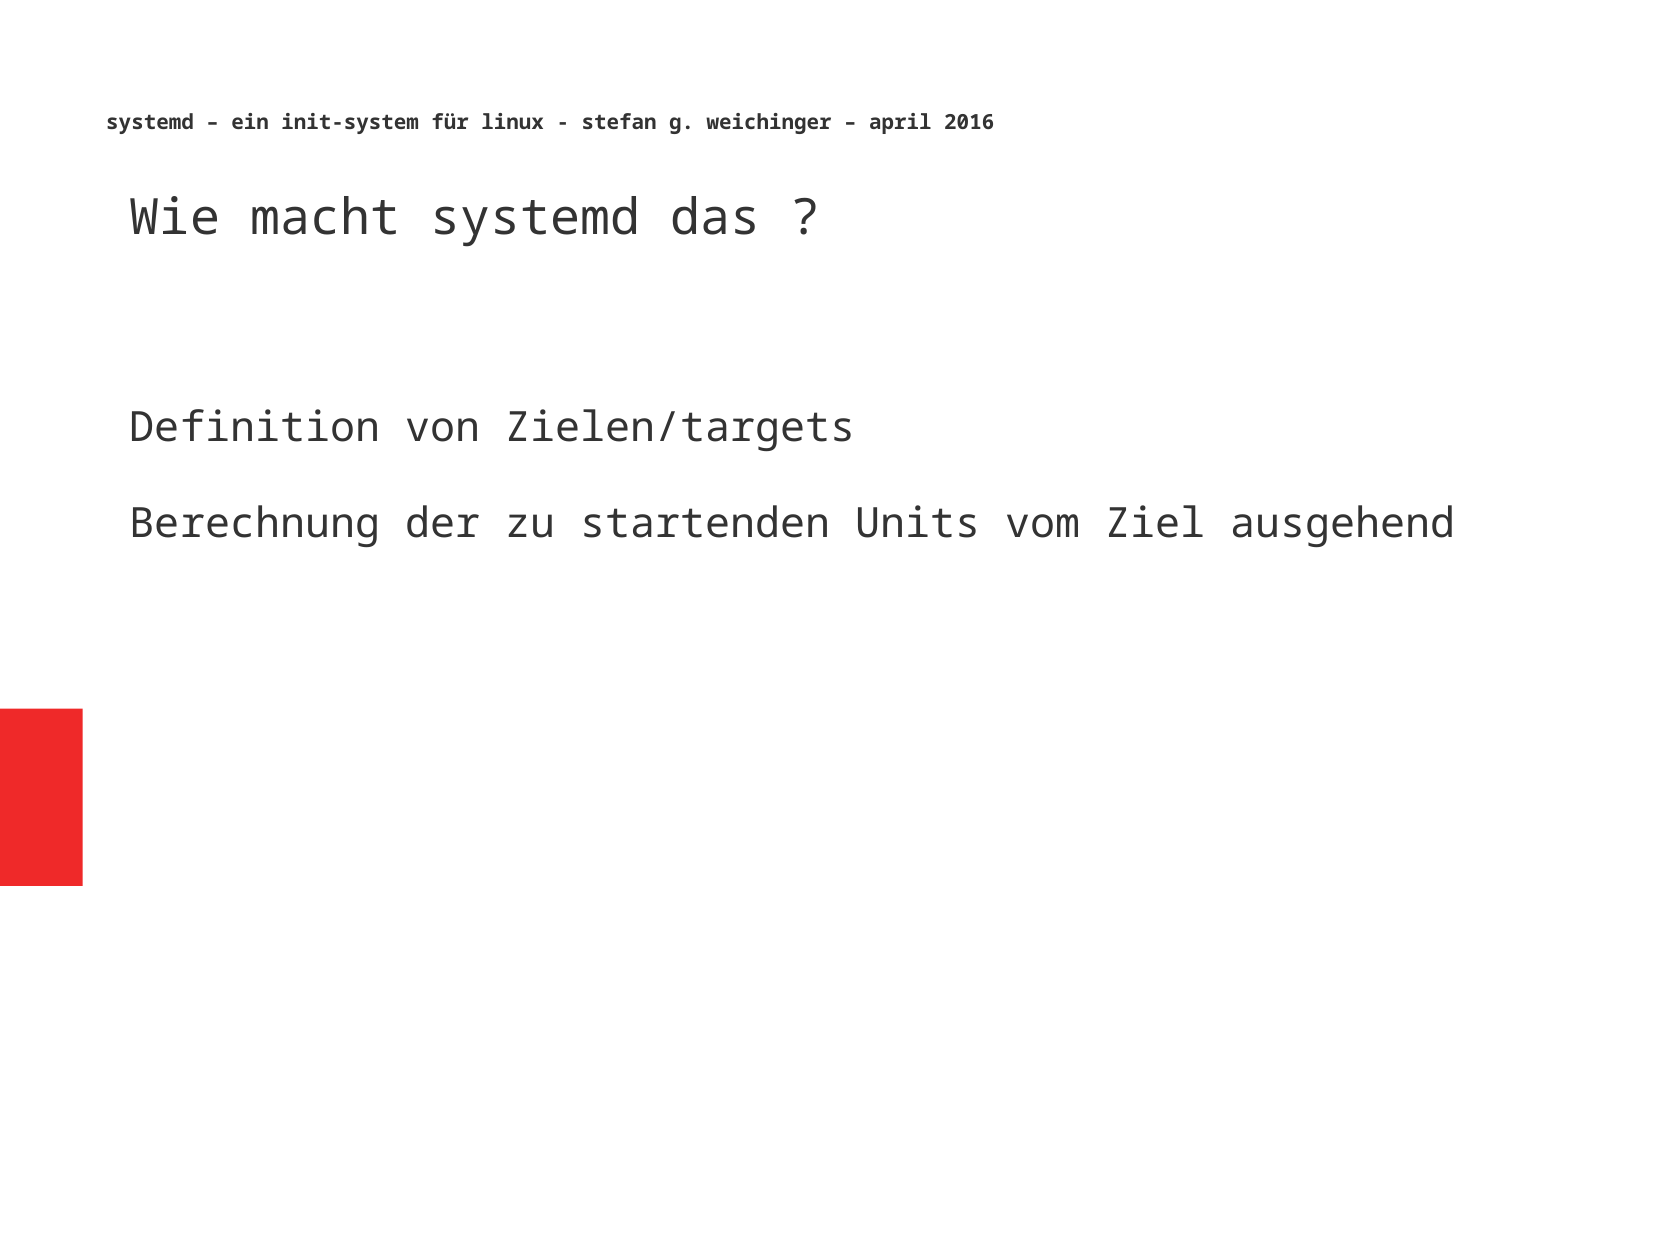

# systemd – ein init-system für linux - stefan g. weichinger – april 2016
Wie macht systemd das ?
Definition von Zielen/targets
Berechnung der zu startenden Units vom Ziel ausgehend